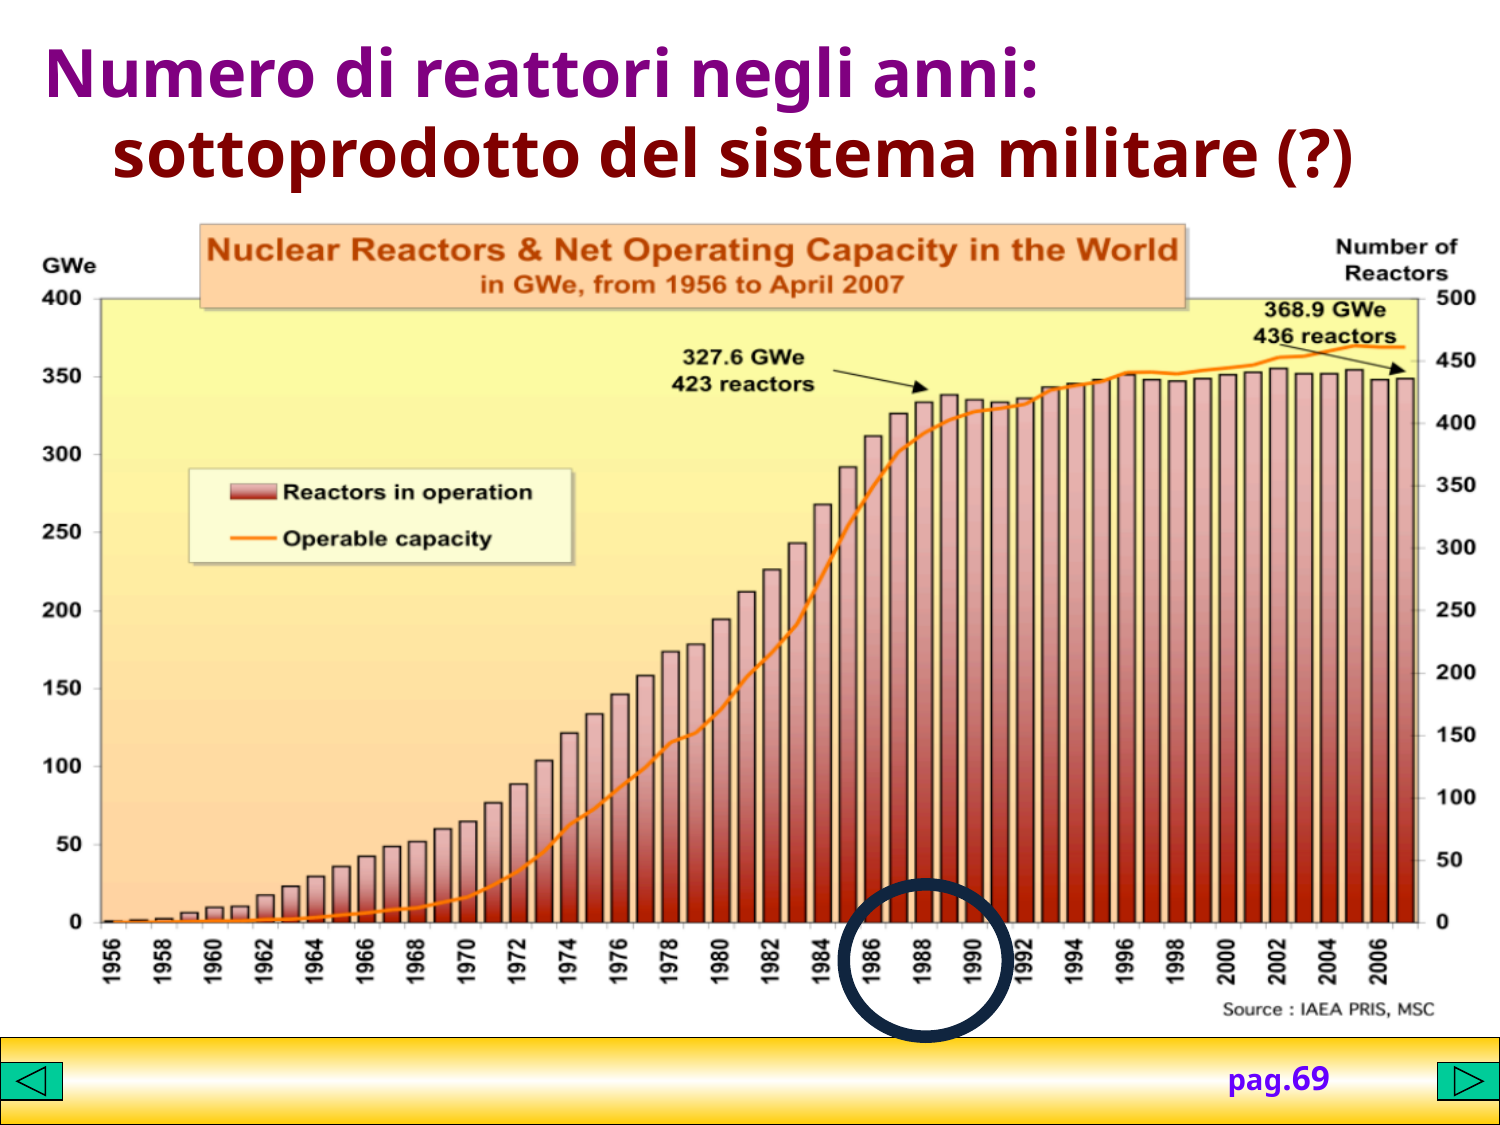

Numero di reattori negli anni:
 sottoprodotto del sistema militare (?)
69